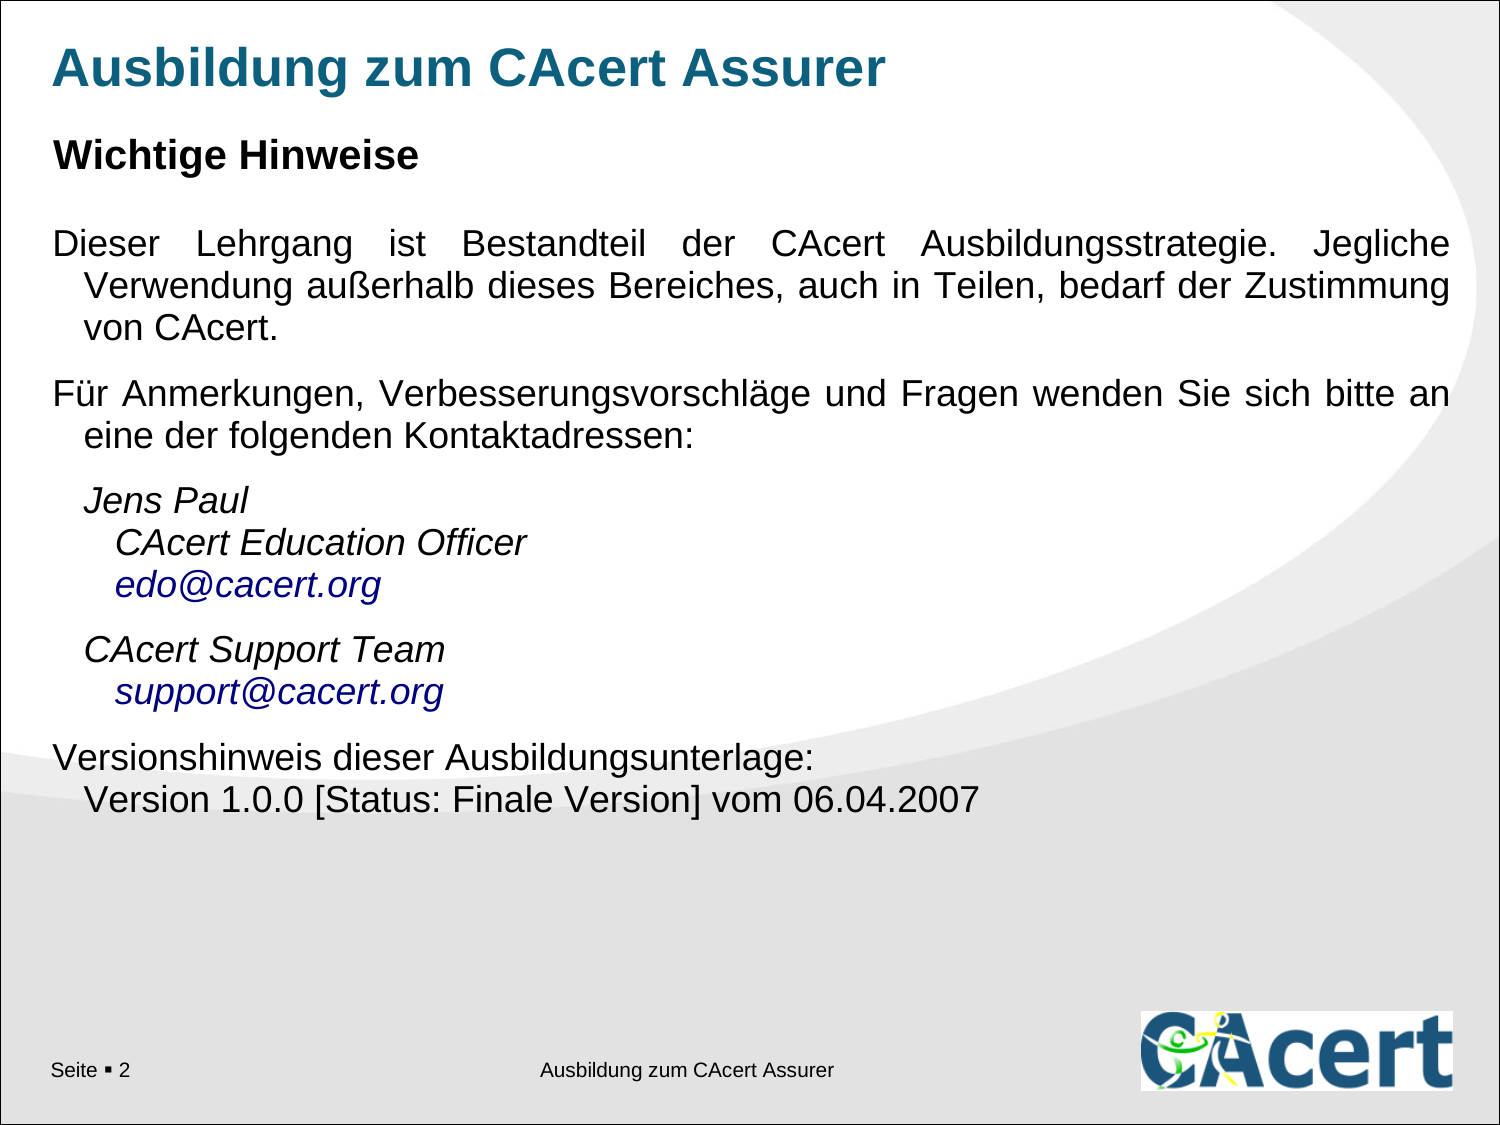

# Ausbildung zum CAcert Assurer
Wichtige Hinweise
Dieser Lehrgang ist Bestandteil der CAcert Ausbildungsstrategie. Jegliche Verwendung außerhalb dieses Bereiches, auch in Teilen, bedarf der Zustimmung von CAcert.
Für Anmerkungen, Verbesserungsvorschläge und Fragen wenden Sie sich bitte an eine der folgenden Kontaktadressen:
Jens Paul
CAcert Education Officer
edo@cacert.org
CAcert Support Team
support@cacert.org
Versionshinweis dieser Ausbildungsunterlage:
Version 1.0.0 [Status: Finale Version] vom 06.04.2007
Ausbildung zum CAcert Assurer